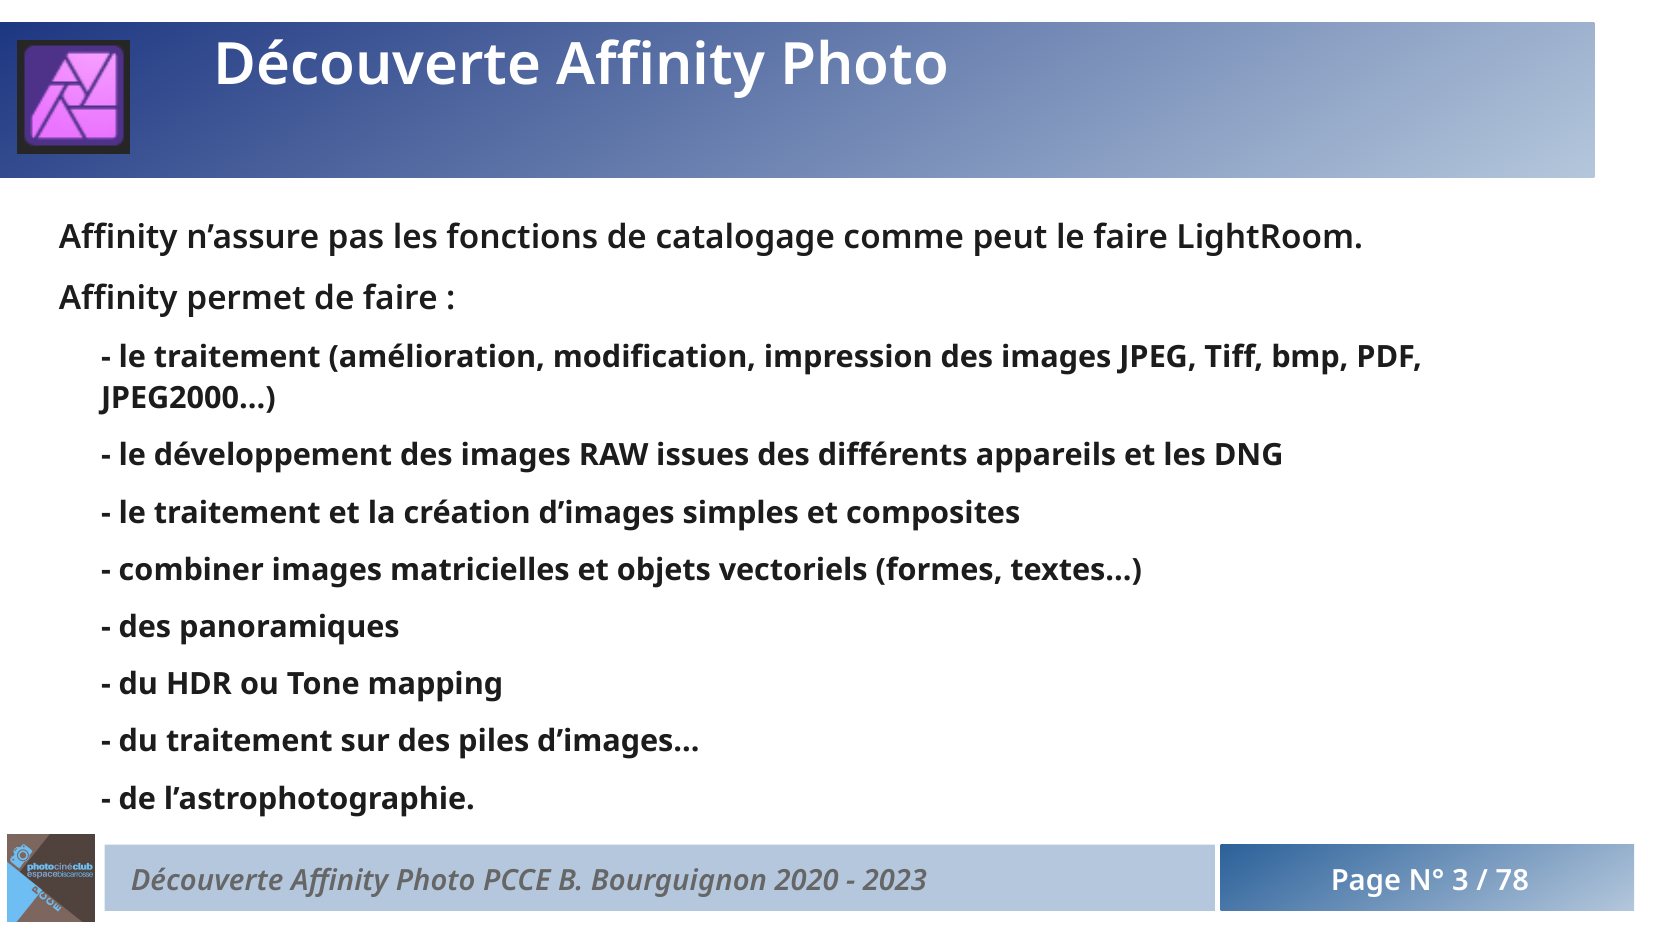

#
Affinity n’assure pas les fonctions de catalogage comme peut le faire LightRoom.
Affinity permet de faire :
- le traitement (amélioration, modification, impression des images JPEG, Tiff, bmp, PDF, JPEG2000...)
- le développement des images RAW issues des différents appareils et les DNG
- le traitement et la création d’images simples et composites
- combiner images matricielles et objets vectoriels (formes, textes...)
- des panoramiques
- du HDR ou Tone mapping
- du traitement sur des piles d’images…
- de l’astrophotographie.